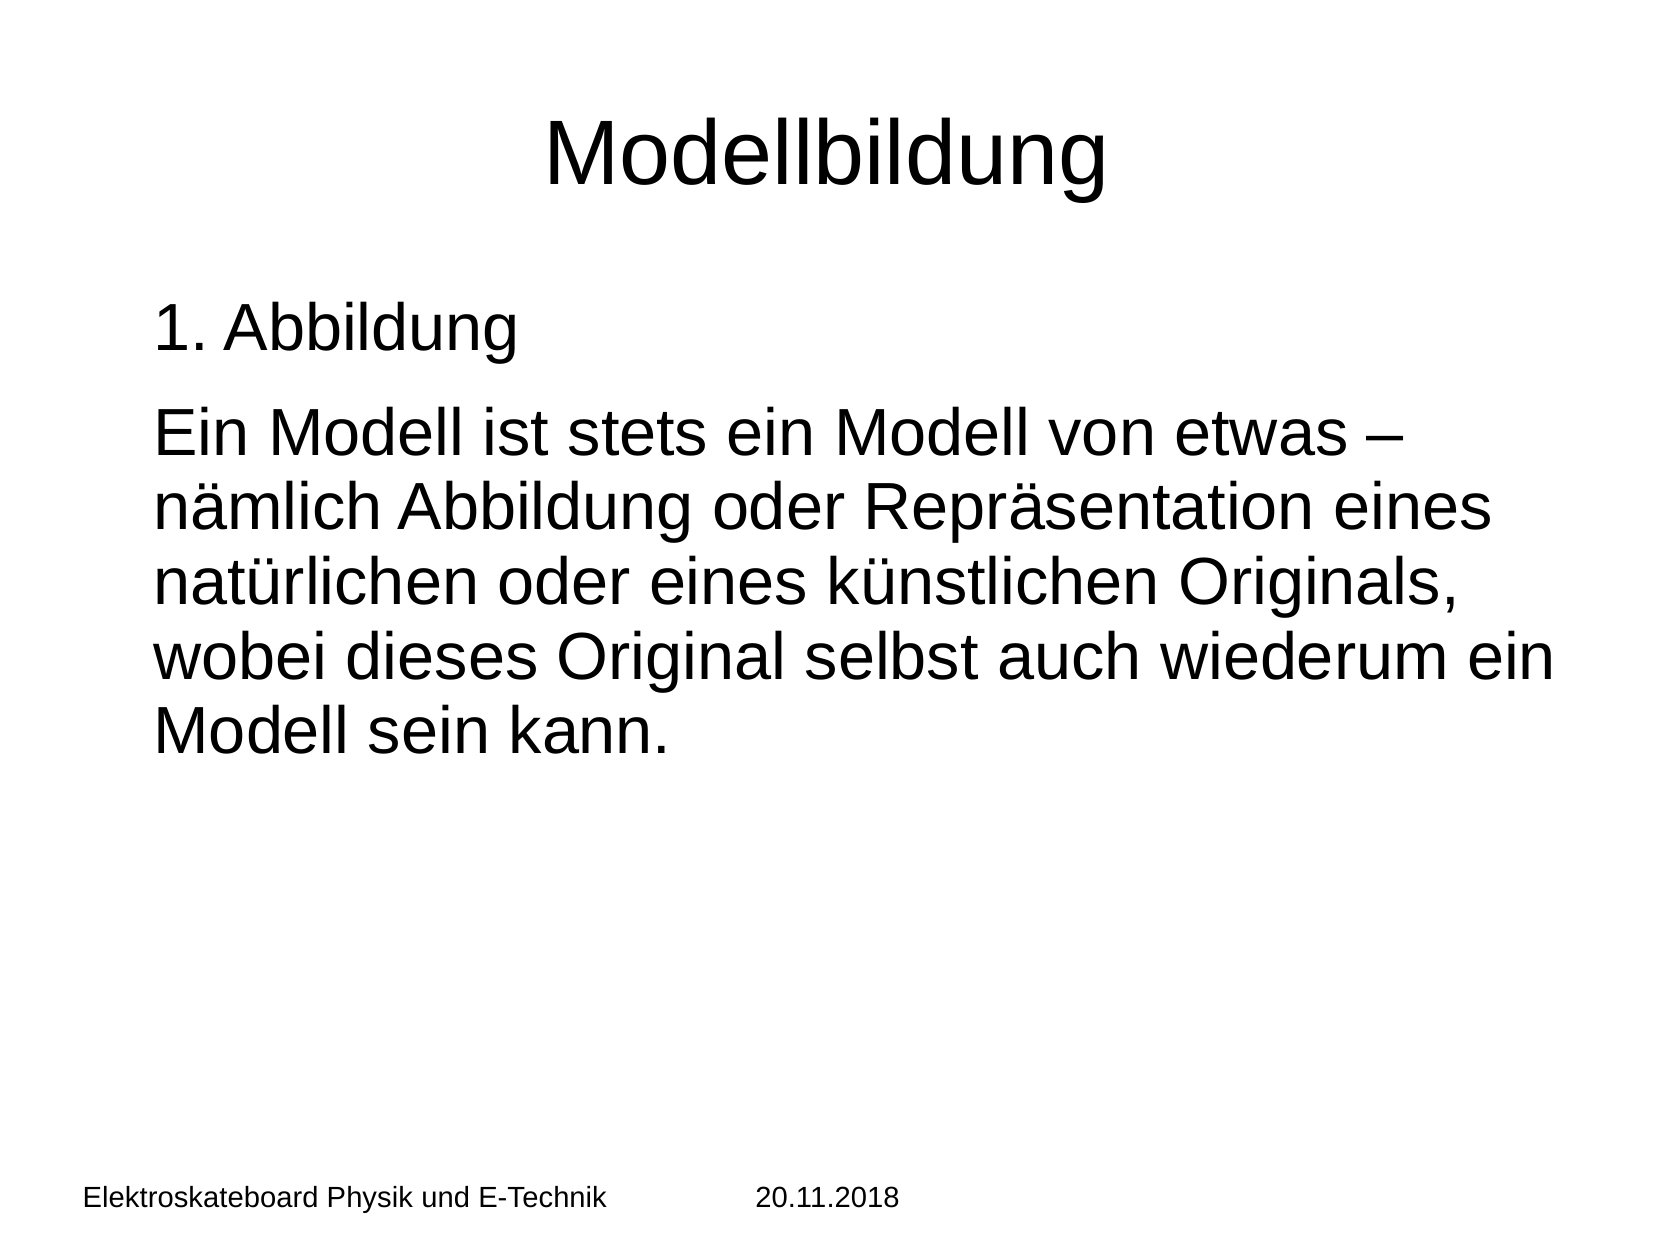

# Modellbildung
1. Abbildung
Ein Modell ist stets ein Modell von etwas – nämlich Abbildung oder Repräsentation eines natürlichen oder eines künstlichen Originals, wobei dieses Original selbst auch wiederum ein Modell sein kann.